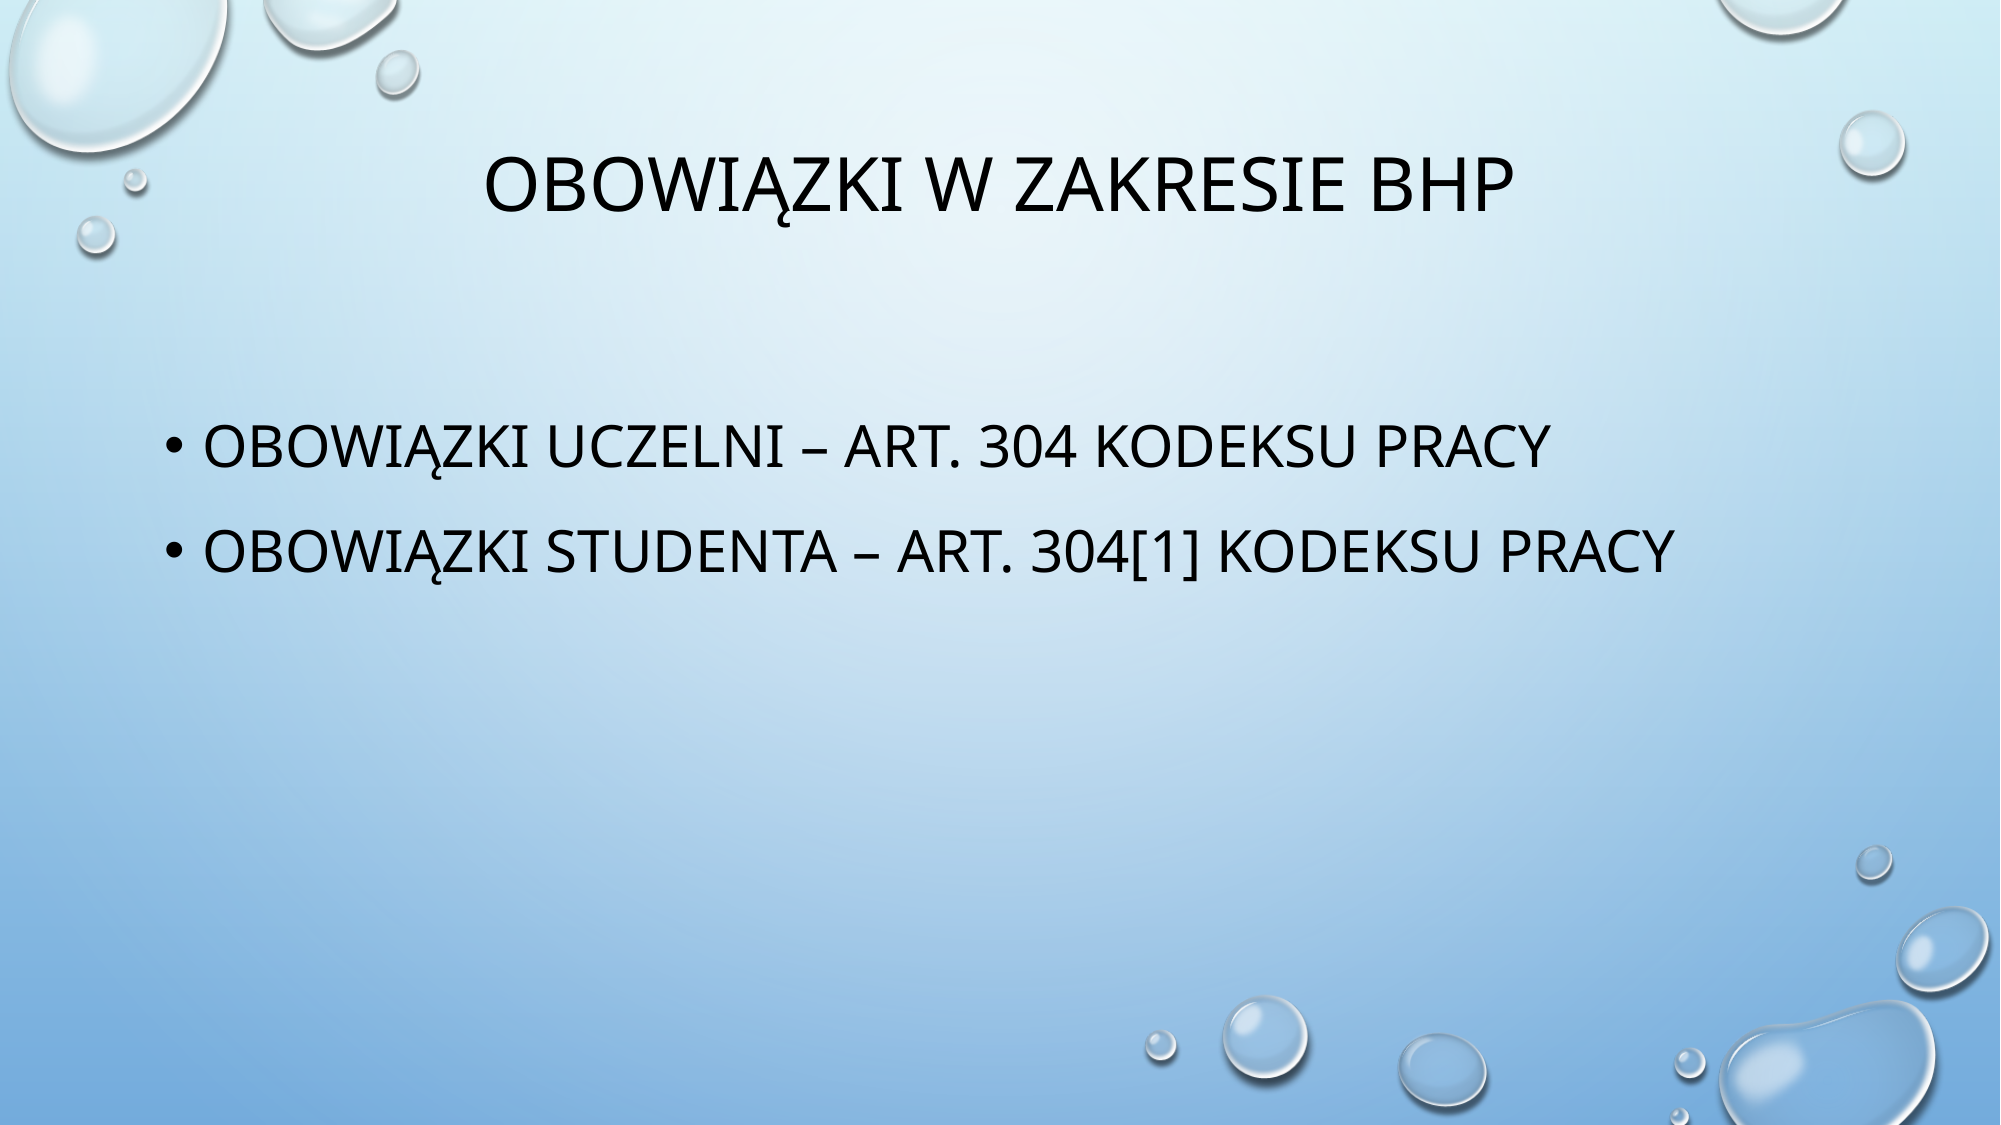

# obowiązki w zakresie bhp
Obowiązki uczelni – art. 304 Kodeksu pracy
Obowiązki studenta – art. 304[1] Kodeksu pracy